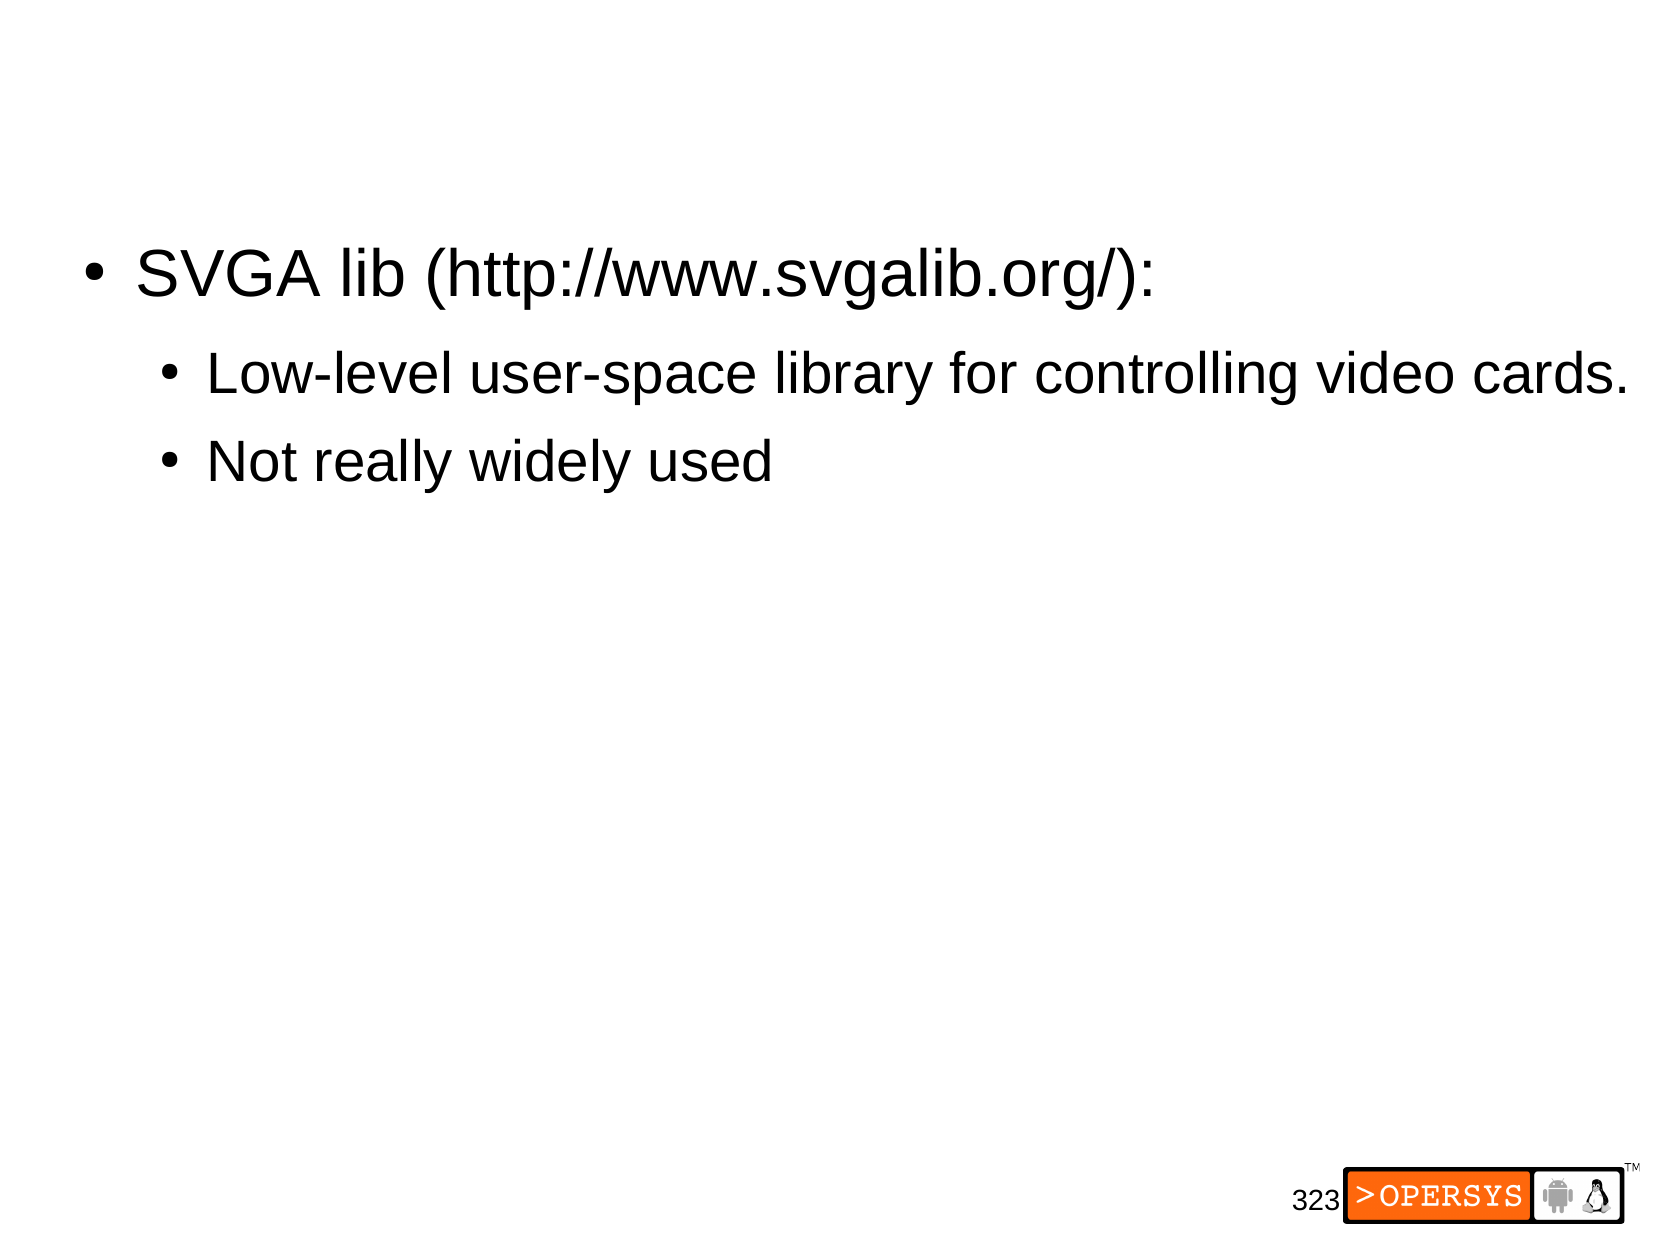

# SVGA lib (http://www.svgalib.org/):
Low-level user-space library for controlling video cards.
Not really widely used